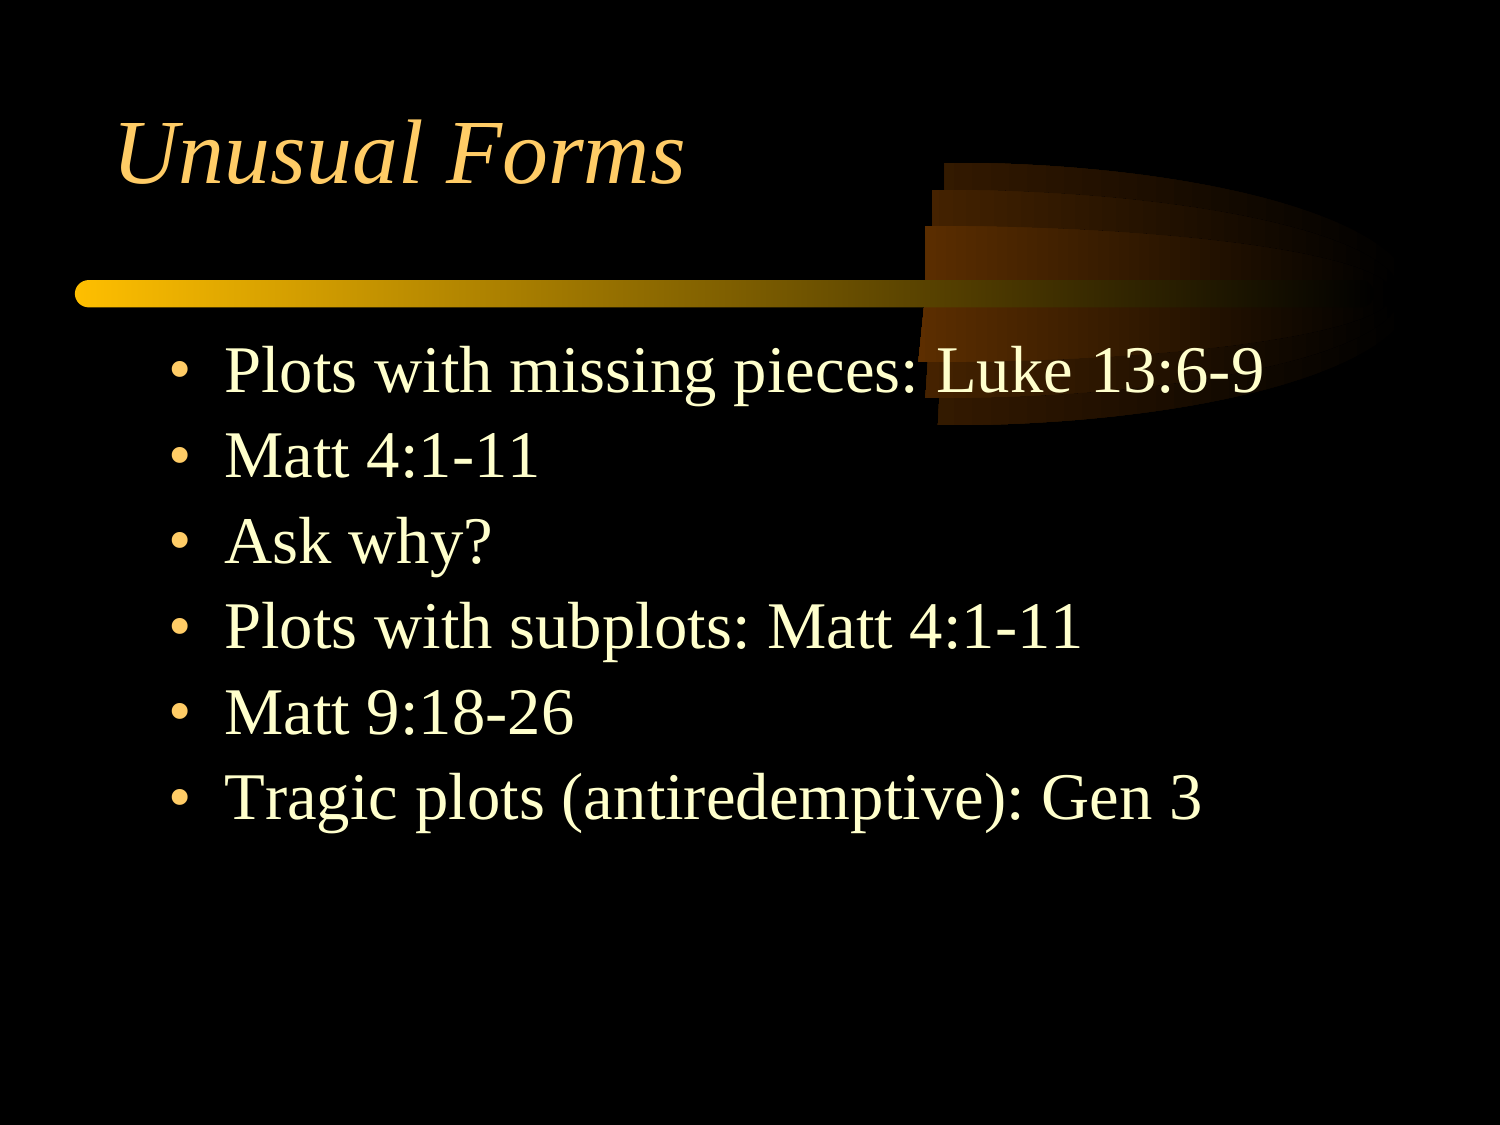

# Unusual Forms
Plots with missing pieces: Luke 13:6-9
Matt 4:1-11
Ask why?
Plots with subplots: Matt 4:1-11
Matt 9:18-26
Tragic plots (antiredemptive): Gen 3